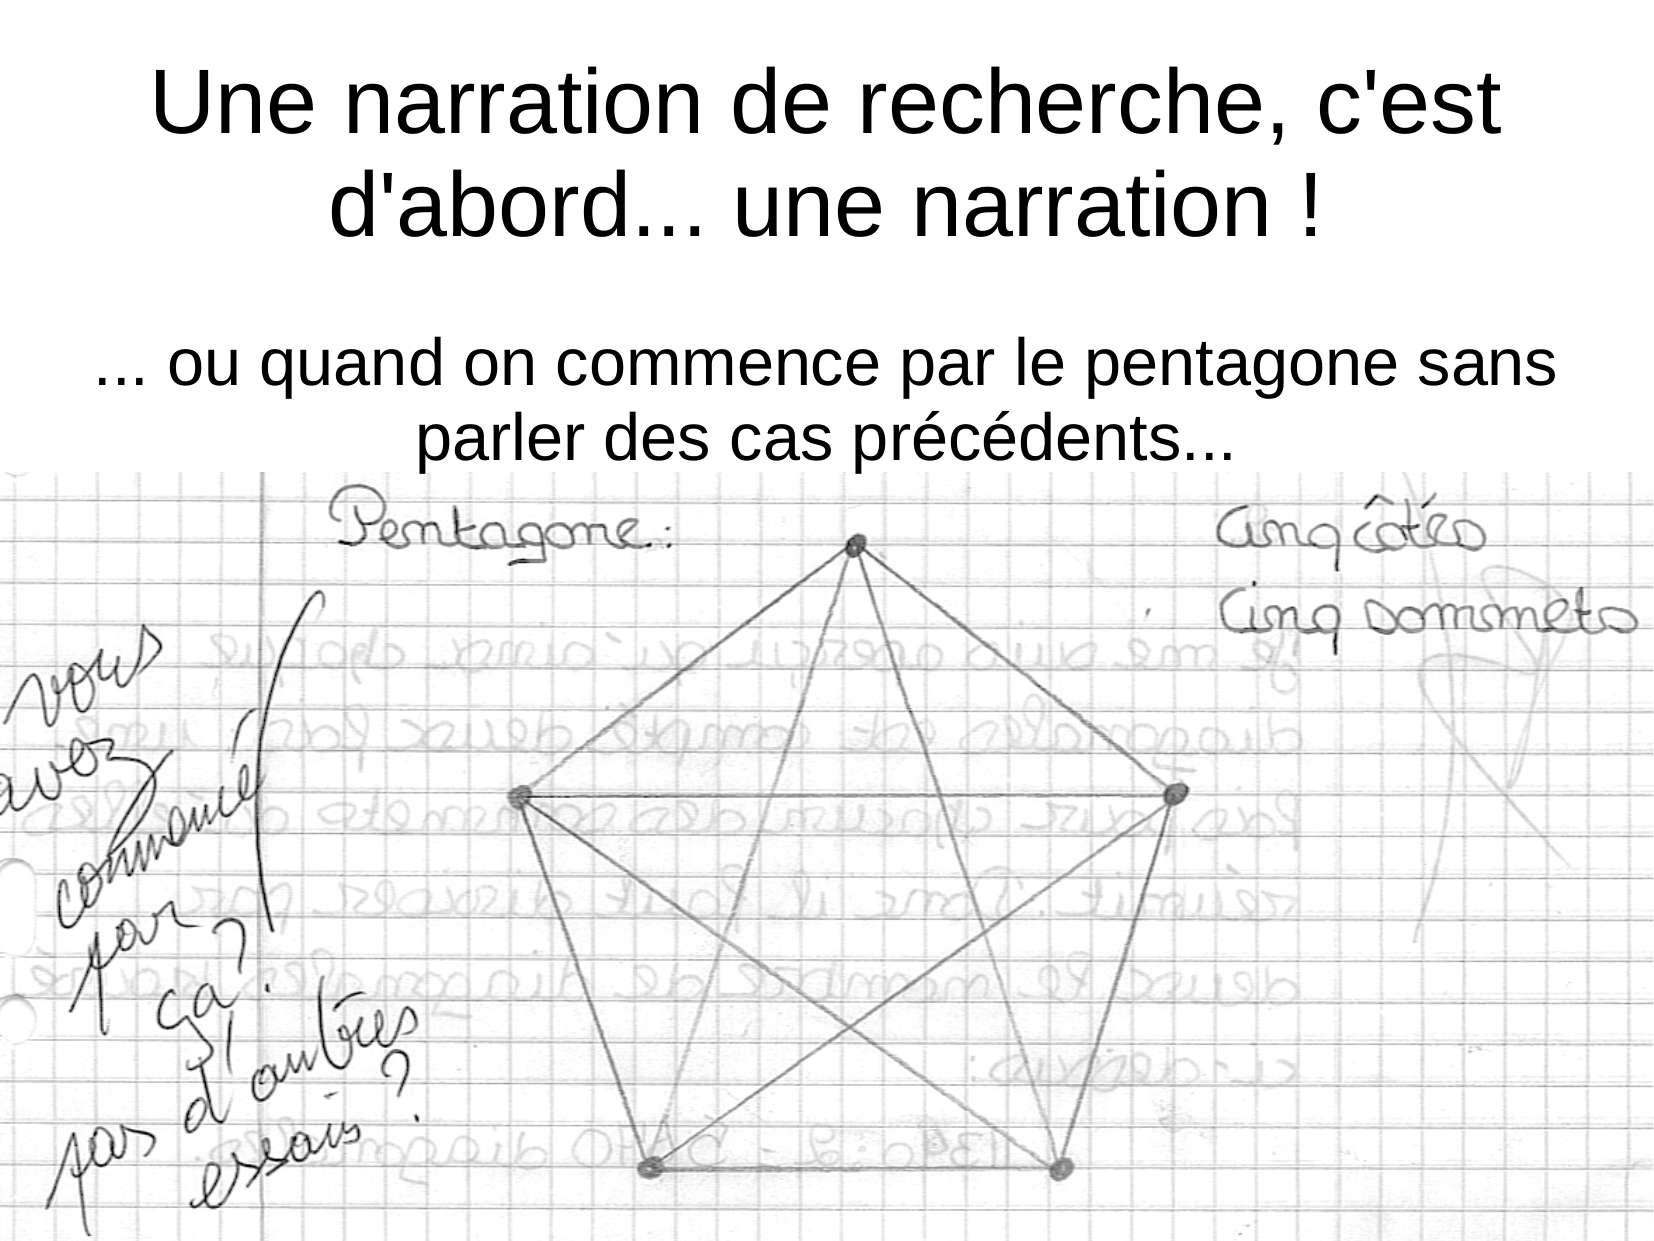

# Une narration de recherche, c'est d'abord... une narration !
... ou quand on commence par le pentagone sans parler des cas précédents...